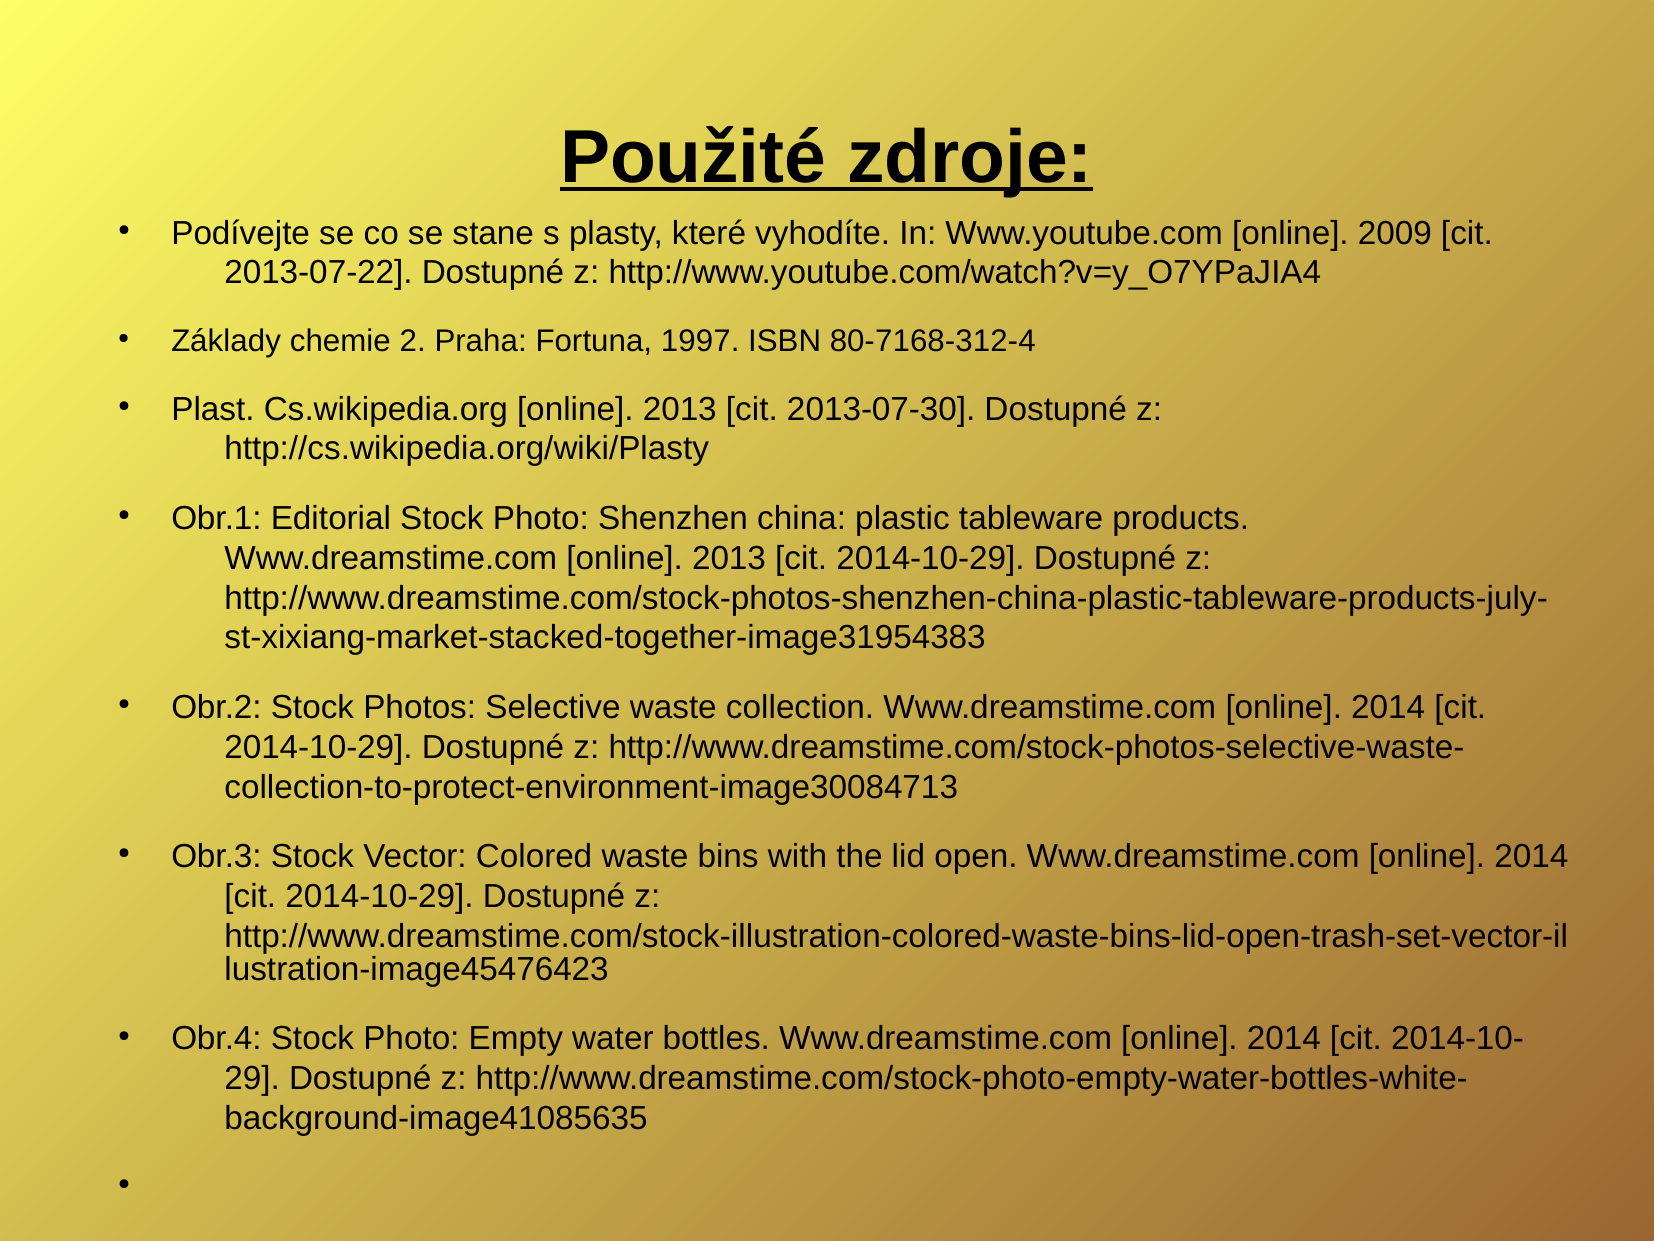

# Použité zdroje:
Podívejte se co se stane s plasty, které vyhodíte. In: Www.youtube.com [online]. 2009 [cit. 2013-07-22]. Dostupné z: http://www.youtube.com/watch?v=y_O7YPaJIA4
Základy chemie 2. Praha: Fortuna, 1997. ISBN 80-7168-312-4
Plast. Cs.wikipedia.org [online]. 2013 [cit. 2013-07-30]. Dostupné z: http://cs.wikipedia.org/wiki/Plasty
Obr.1: Editorial Stock Photo: Shenzhen china: plastic tableware products. Www.dreamstime.com [online]. 2013 [cit. 2014-10-29]. Dostupné z: http://www.dreamstime.com/stock-photos-shenzhen-china-plastic-tableware-products-july-st-xixiang-market-stacked-together-image31954383
Obr.2: Stock Photos: Selective waste collection. Www.dreamstime.com [online]. 2014 [cit. 2014-10-29]. Dostupné z: http://www.dreamstime.com/stock-photos-selective-waste-collection-to-protect-environment-image30084713
Obr.3: Stock Vector: Colored waste bins with the lid open. Www.dreamstime.com [online]. 2014 [cit. 2014-10-29]. Dostupné z: http://www.dreamstime.com/stock-illustration-colored-waste-bins-lid-open-trash-set-vector-illustration-image45476423
Obr.4: Stock Photo: Empty water bottles. Www.dreamstime.com [online]. 2014 [cit. 2014-10-29]. Dostupné z: http://www.dreamstime.com/stock-photo-empty-water-bottles-white-background-image41085635